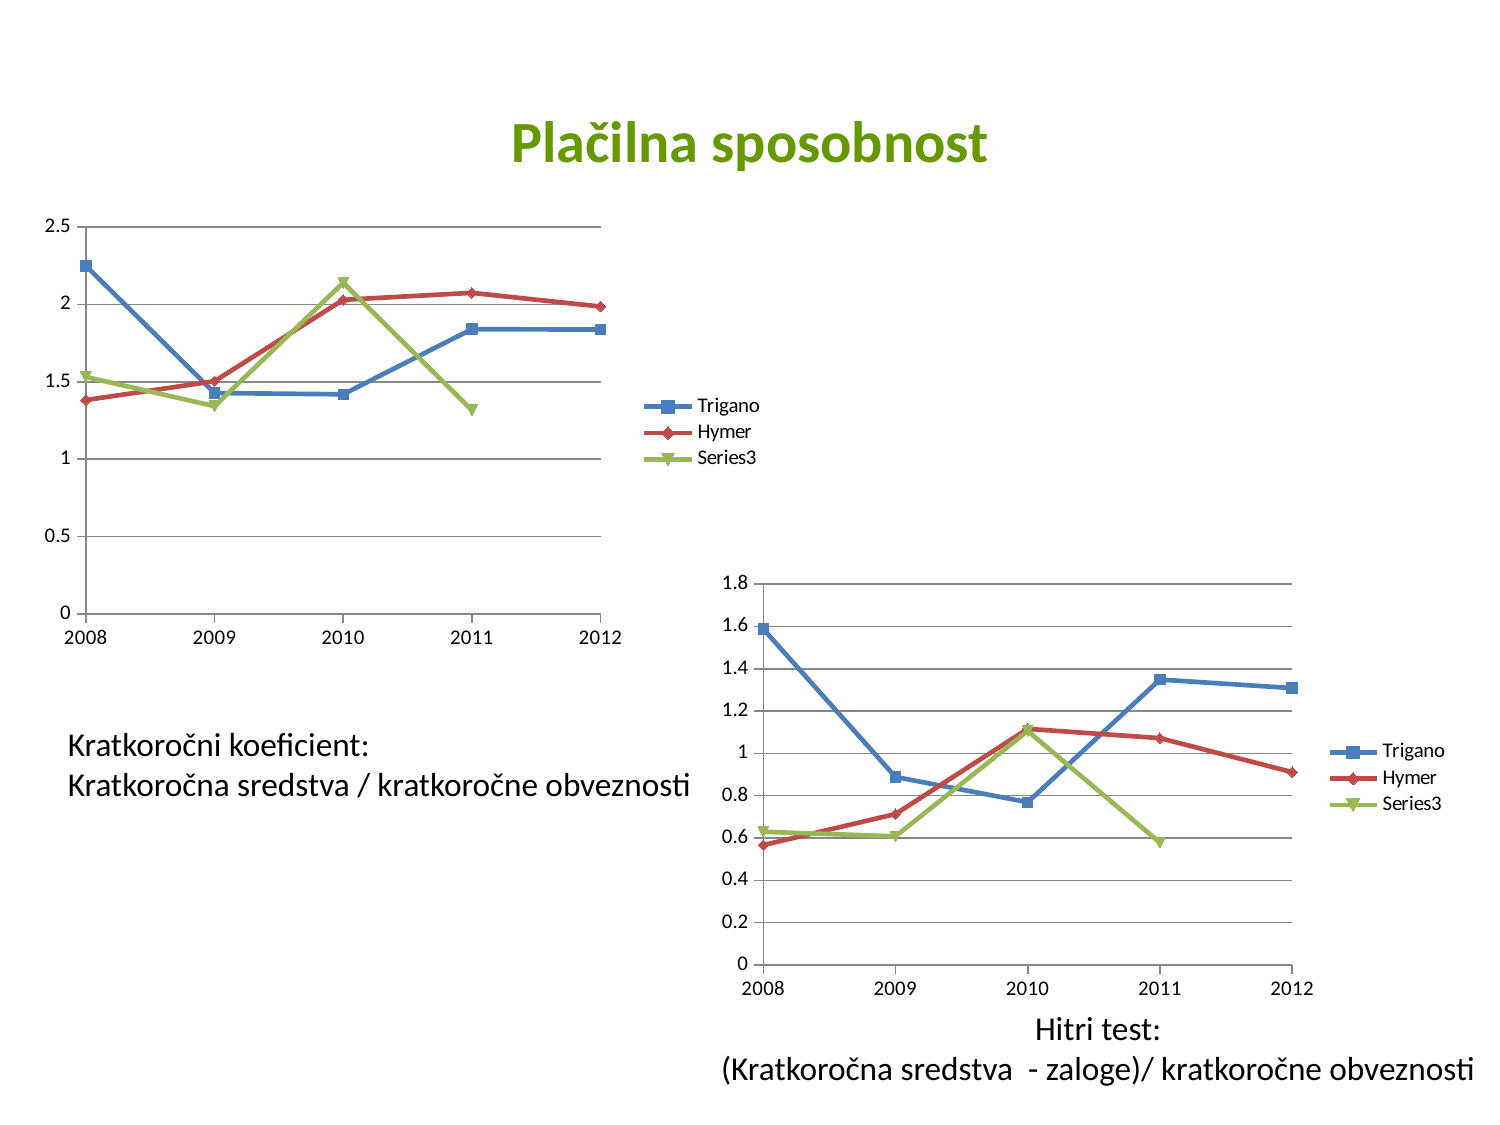

# Plačilna sposobnost
### Chart
| Category | Trigano | Hymer | |
|---|---|---|---|
| 2008 | 2.2510296081934 | 1.38320718612503 | 1.53227927576318 |
| 2009 | 1.4285896631868 | 1.50499753017814 | 1.34324993073668 |
| 2010 | 1.41991868493747 | 2.03108978572367 | 2.14108395222722 |
| 2011 | 1.8413717672619 | 2.07608840960741 | 1.31746607999458 |
| 2012 | 1.83855522234253 | 1.98760294085179 | None |
### Chart
| Category | Trigano | Hymer | |
|---|---|---|---|
| 2008 | 1.58794779184206 | 0.56678489158653 | 0.629388607014984 |
| 2009 | 0.888711362591054 | 0.713435059121361 | 0.608294402567998 |
| 2010 | 0.769212295910826 | 1.11620327768284 | 1.10614494044306 |
| 2011 | 1.34919587315466 | 1.07229512945056 | 0.578133395292102 |
| 2012 | 1.3086267049951 | 0.911675093281523 | None |Kratkoročni koeficient:
Kratkoročna sredstva / kratkoročne obveznosti
Hitri test:
(Kratkoročna sredstva - zaloge)/ kratkoročne obveznosti